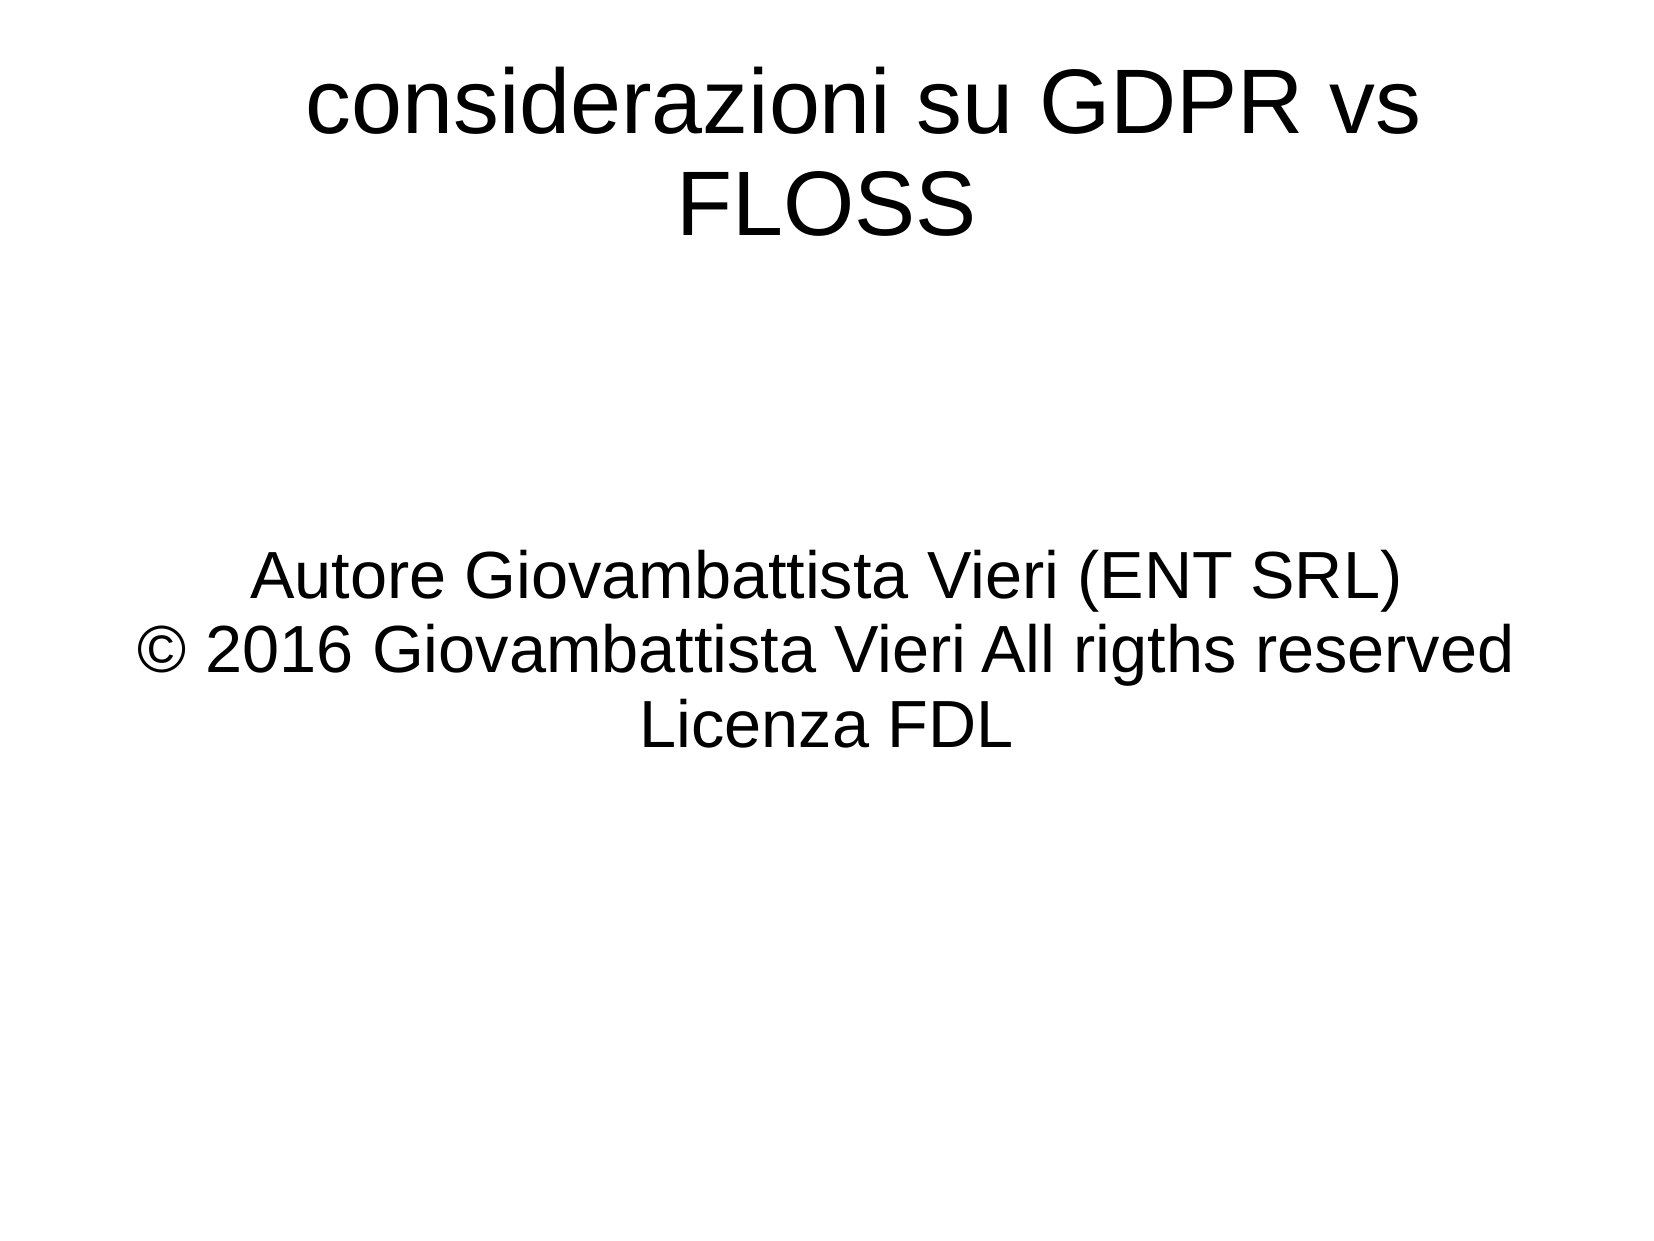

# considerazioni su GDPR vs FLOSS
Autore Giovambattista Vieri (ENT SRL)
© 2016 Giovambattista Vieri All rigths reserved
Licenza FDL